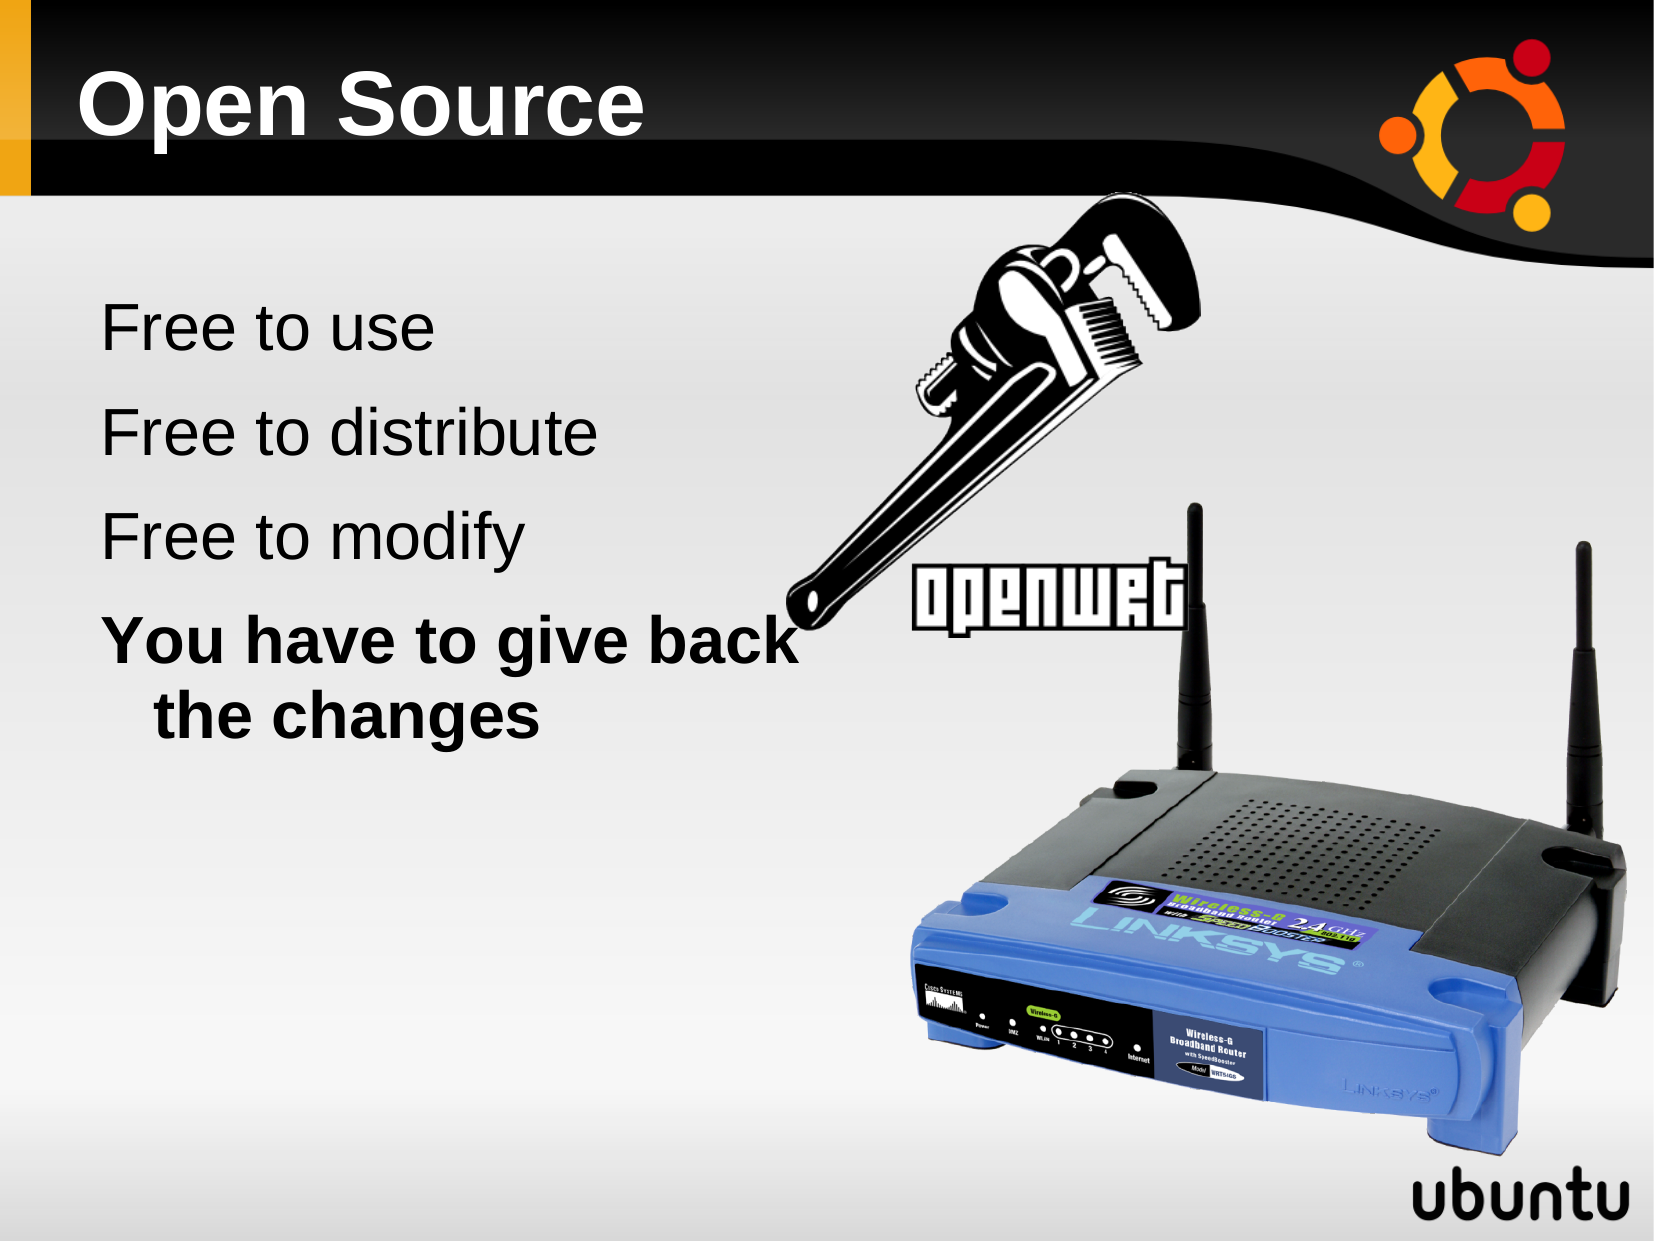

# Open Source
Free to use
Free to distribute
Free to modify
You have to give back the changes